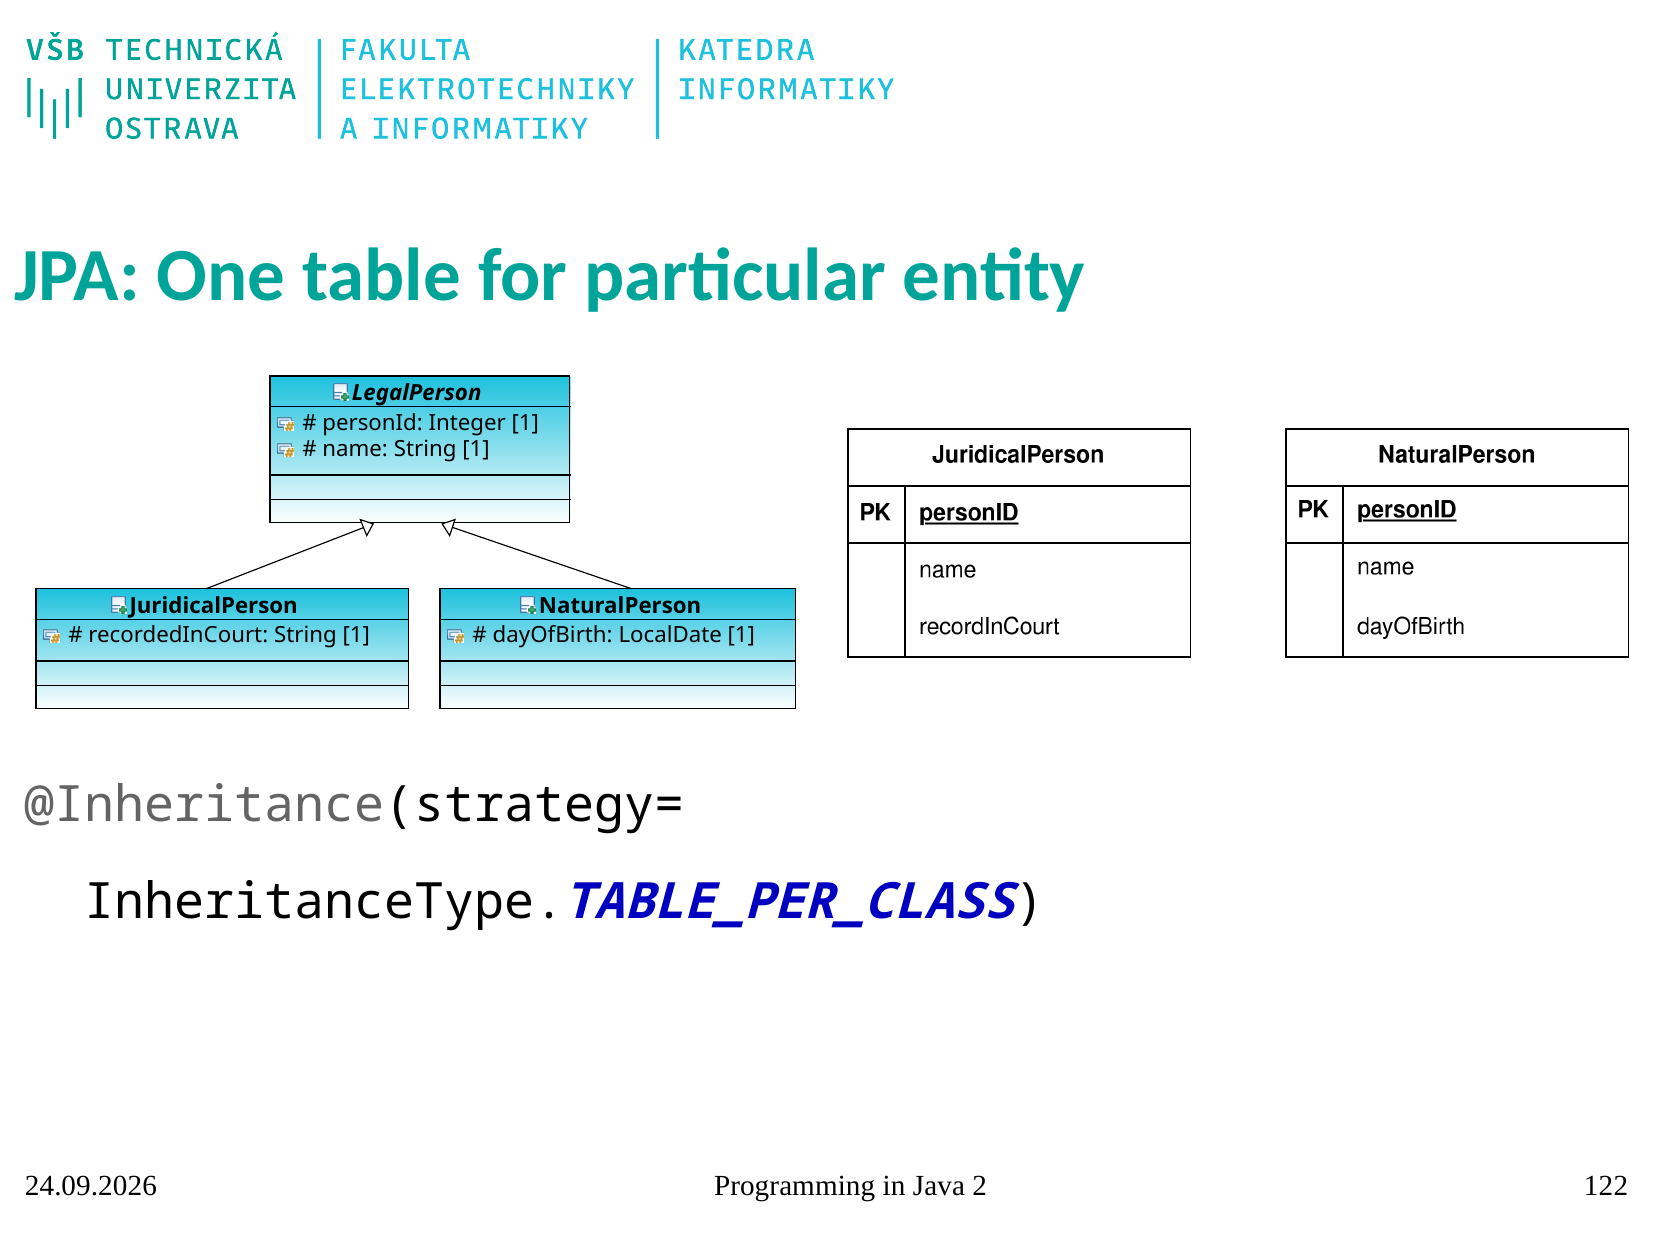

# JPA: One table for particular entity
@Inheritance(strategy=
 InheritanceType.TABLE_PER_CLASS)
Programming in Java 2
122